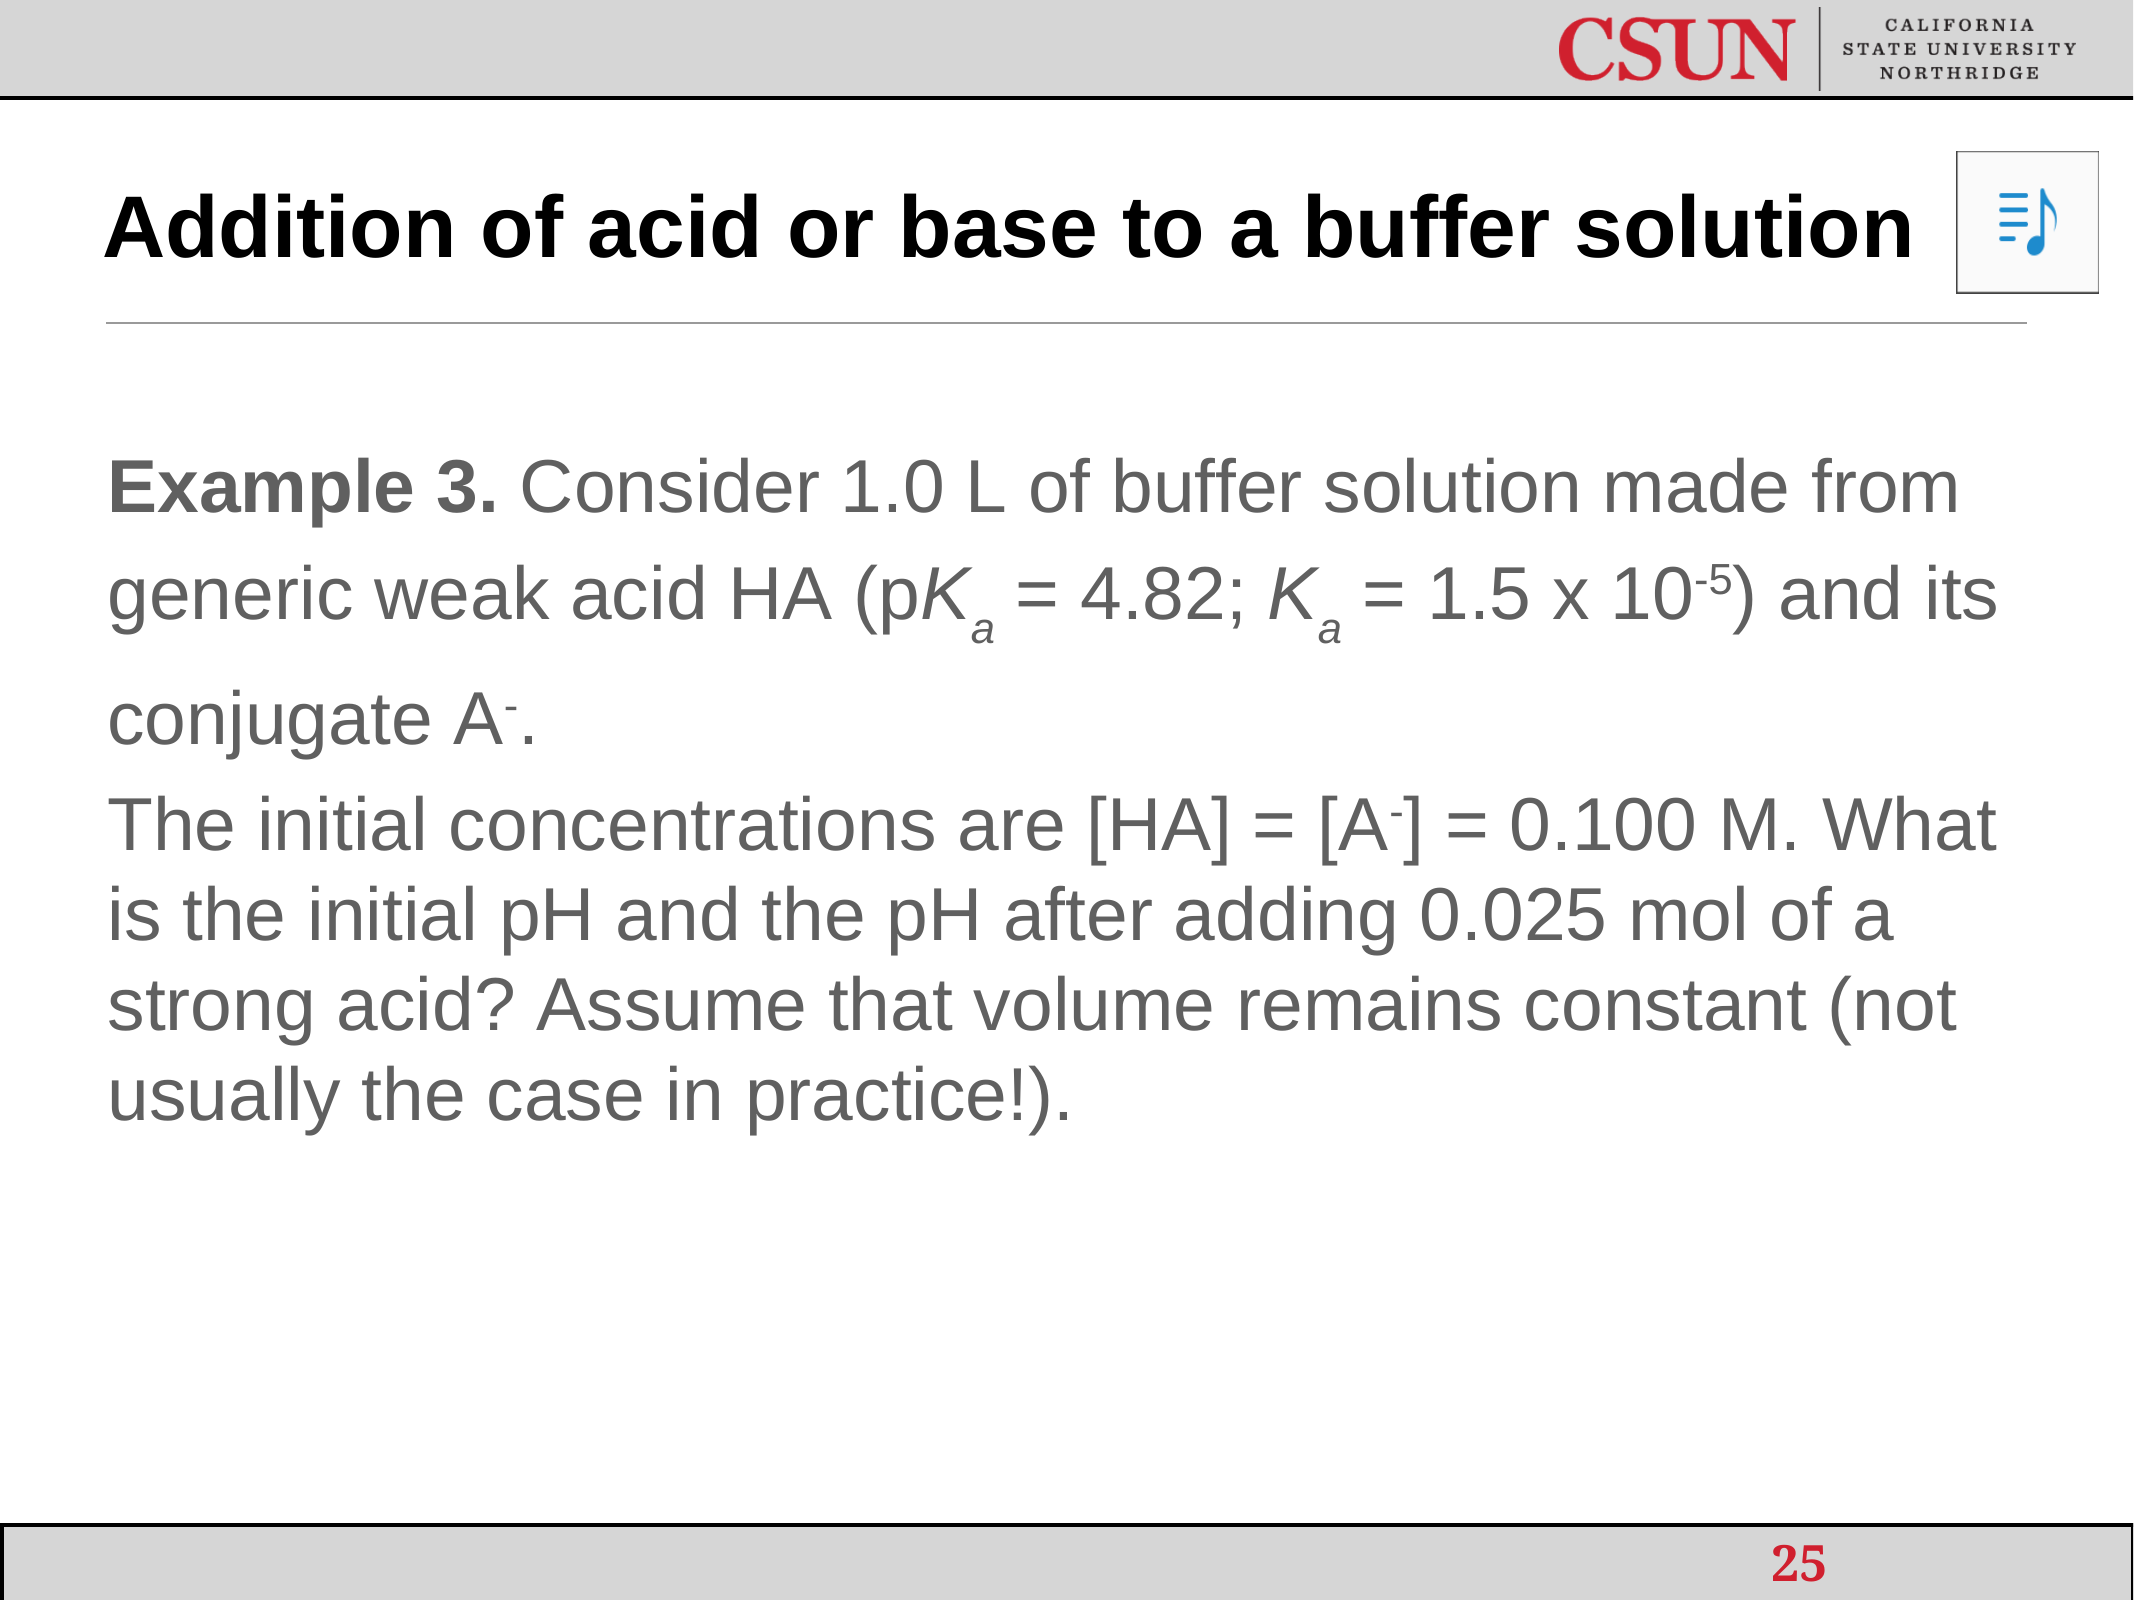

# Addition of acid or base to a buffer solution
 Example 3. Consider 1.0 L of buffer solution made from
 generic weak acid HA (pKa = 4.82; Ka = 1.5 x 10-5) and its
 conjugate A-.
 The initial concentrations are [HA] = [A-] = 0.100 M. What is the initial pH and the pH after adding 0.025 mol of a strong acid? Assume that volume remains constant (not usually the case in practice!).
25